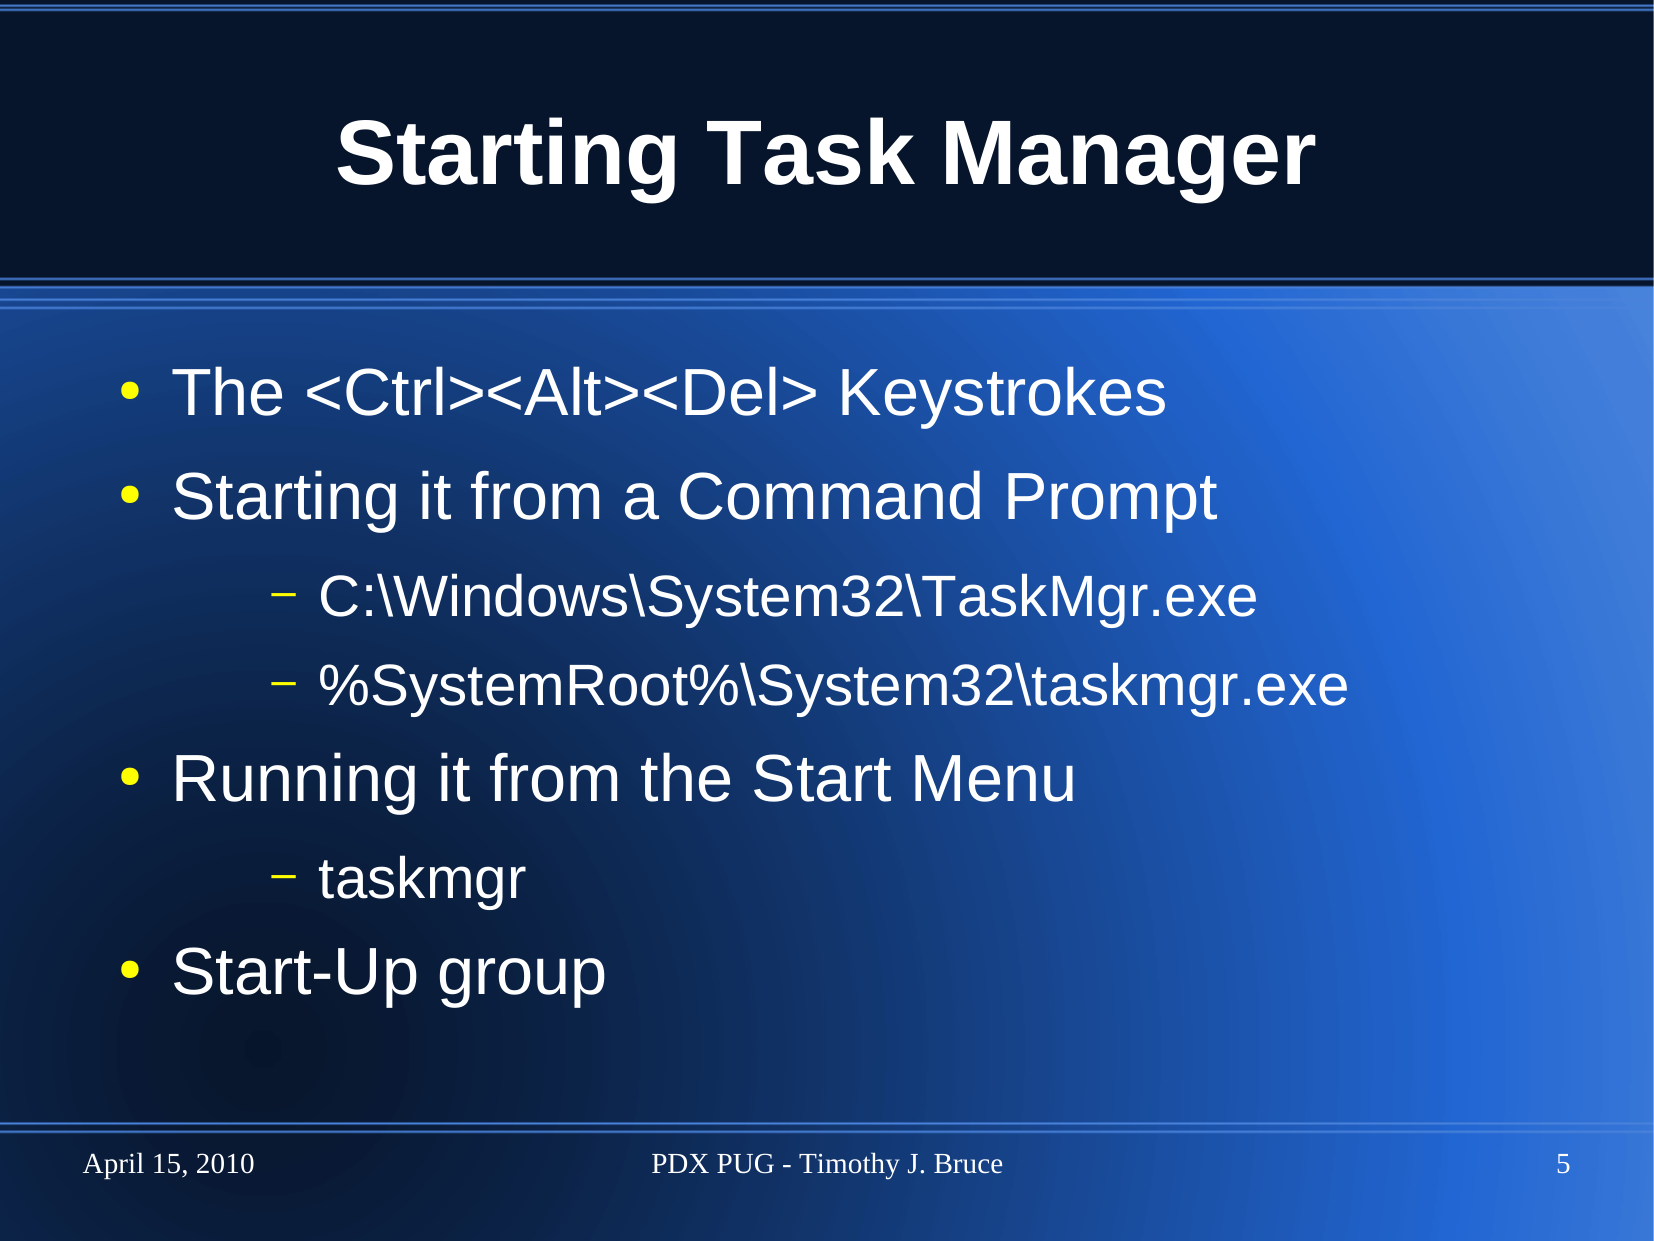

# Starting Task Manager
The <Ctrl><Alt><Del> Keystrokes
Starting it from a Command Prompt
C:\Windows\System32\TaskMgr.exe
%SystemRoot%\System32\taskmgr.exe
Running it from the Start Menu
taskmgr
Start-Up group
April 15, 2010
PDX PUG - Timothy J. Bruce
5